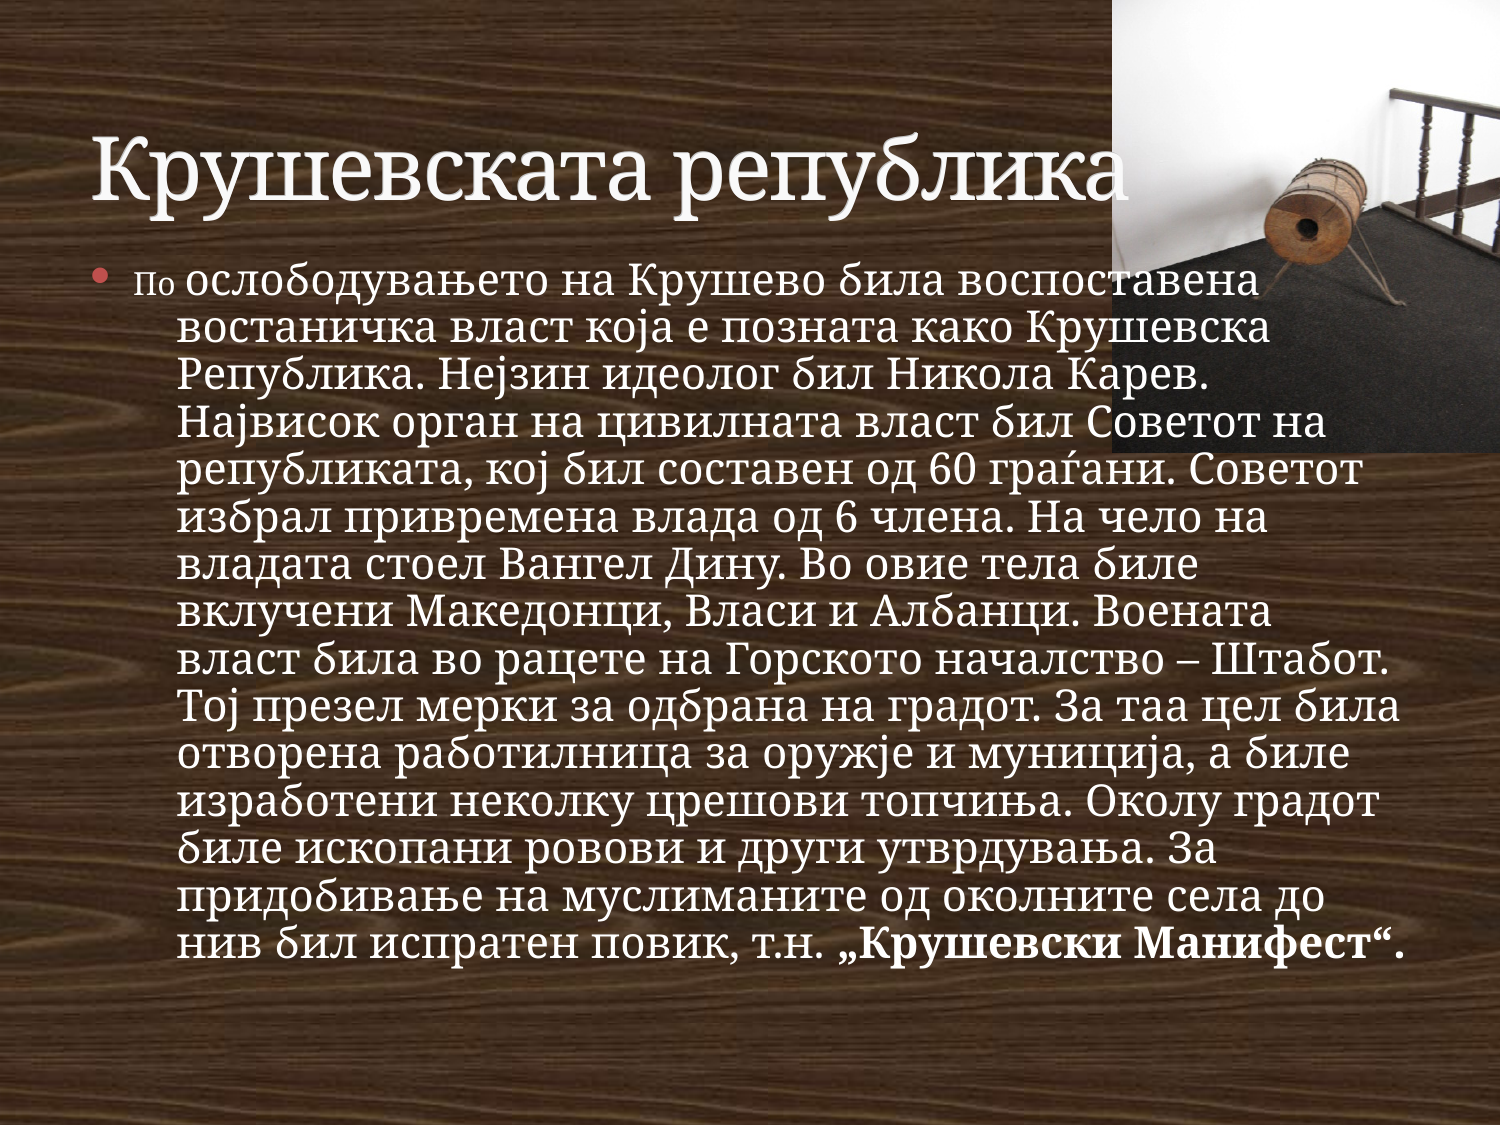

Крушевската република
# По ослободувањето на Крушево била воспоставена востаничка власт која е позната како Крушевска Република. Нејзин идеолог бил Никола Карев. Највисок орган на цивилната власт бил Советот на републиката, кој бил составен од 60 граѓани. Советот избрал привремена влада од 6 члена. На чело на владата стоел Вангел Дину. Во овие тела биле вклучени Македонци, Власи и Албанци. Воената власт била во рацете на Горското началство – Штабот. Тој презел мерки за одбрана на градот. За таа цел била отворена работилница за оружје и муниција, а биле изработени неколку црешови топчиња. Околу градот биле ископани ровови и други утврдувања. За придобивање на муслиманите од околните села до нив бил испратен повик, т.н. „Крушевски Манифест“.